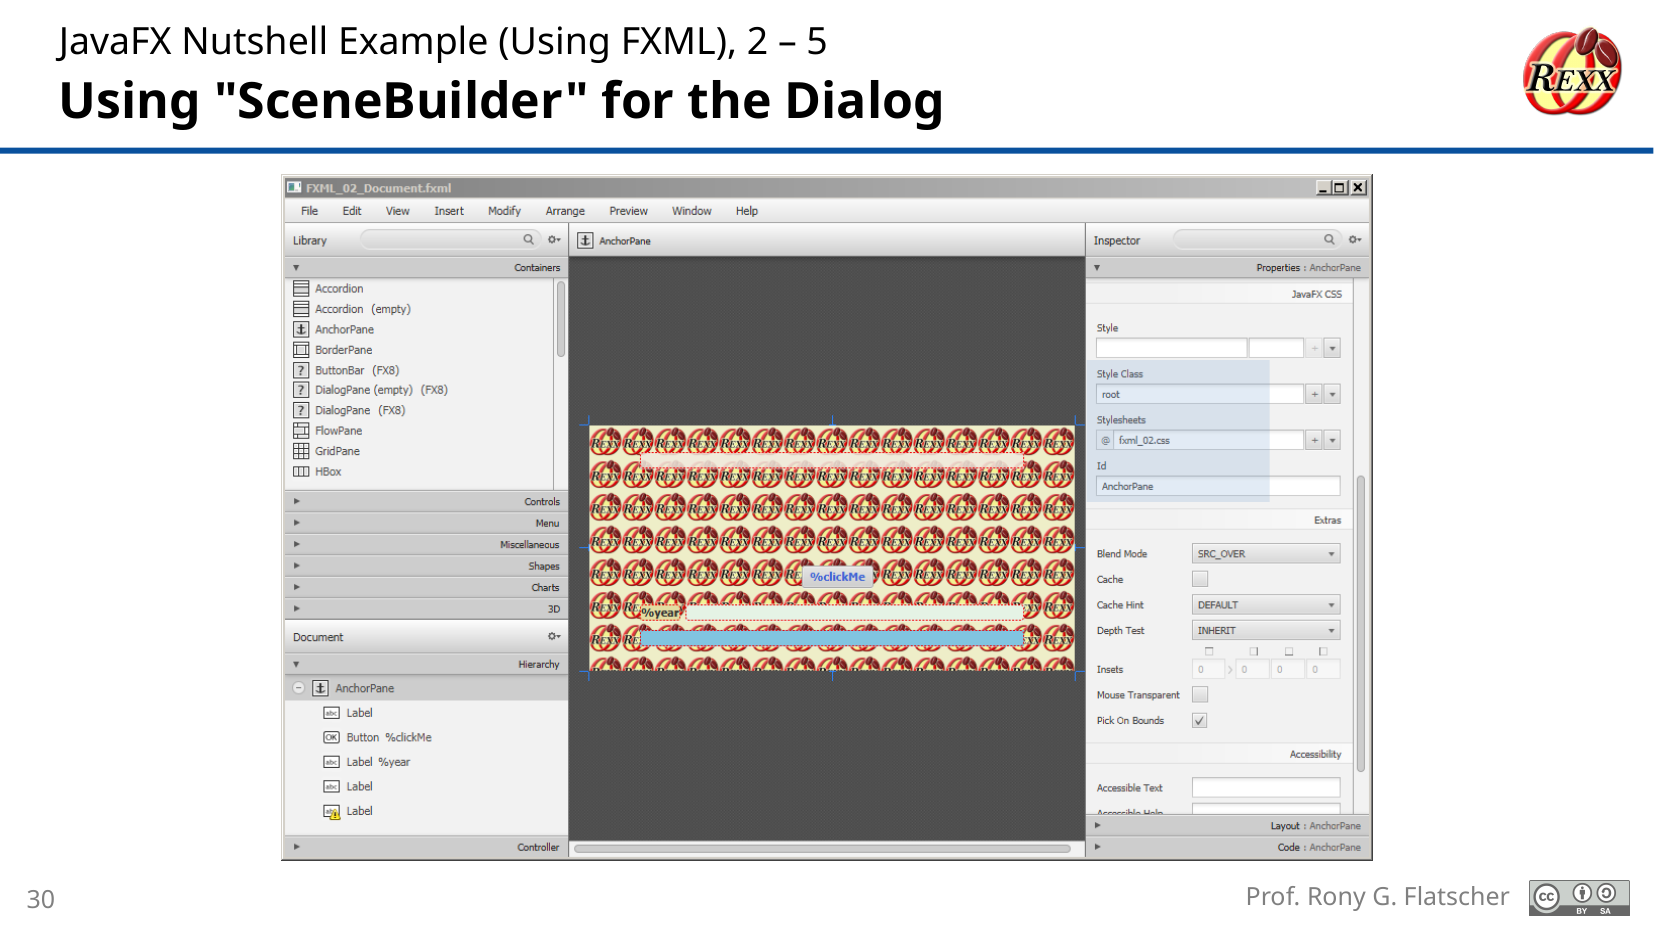

# JavaFX Nutshell Example (Using FXML), 2 – 5 Using "SceneBuilder" for the Dialog